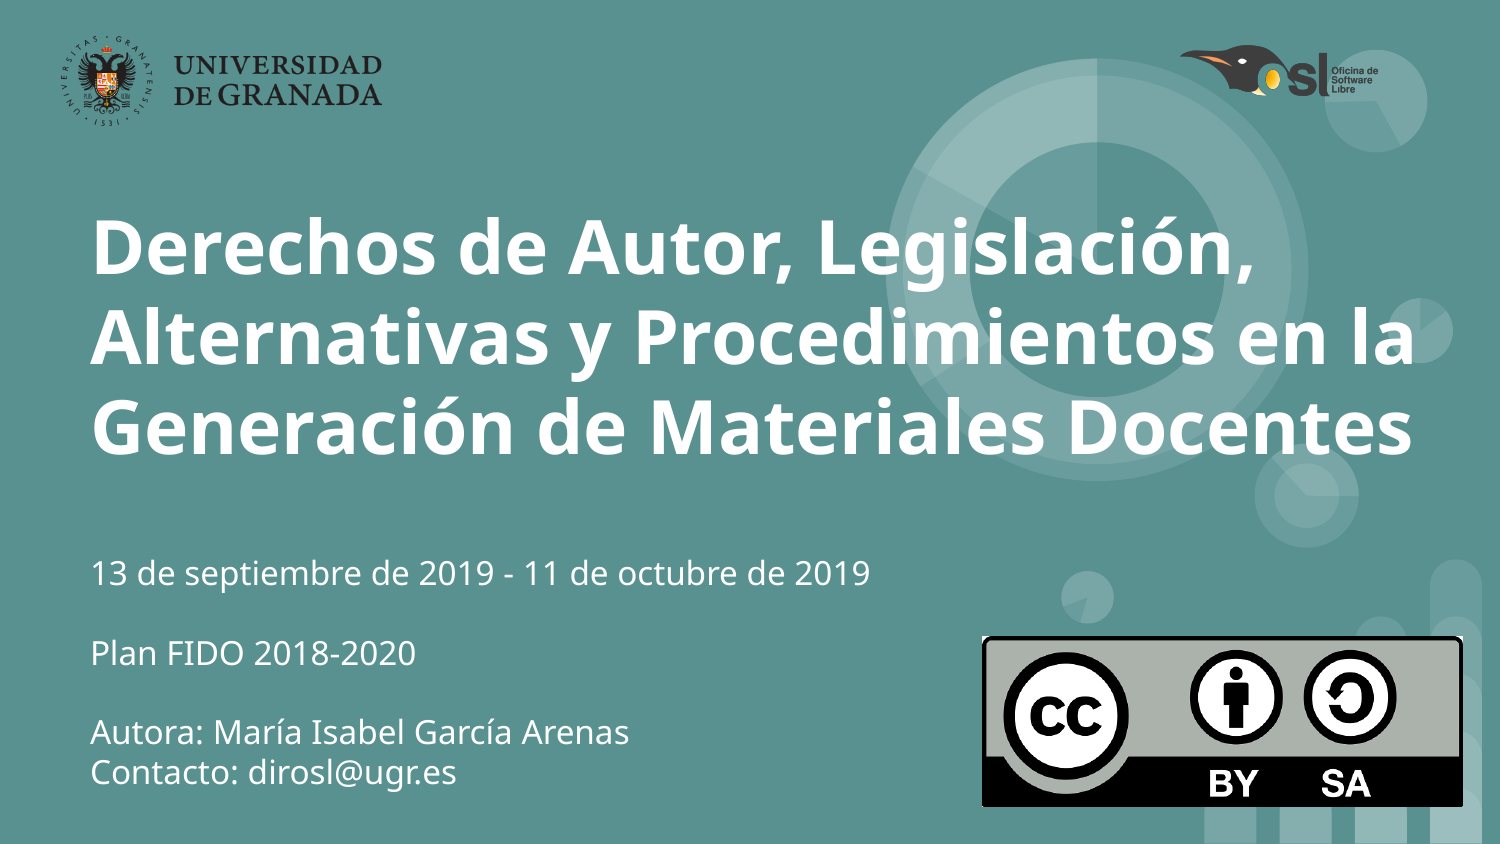

# Derechos de Autor, Legislación, Alternativas y Procedimientos en la Generación de Materiales Docentes
13 de septiembre de 2019 - 11 de octubre de 2019
Plan FIDO 2018-2020
Autora: María Isabel García Arenas
Contacto: dirosl@ugr.es